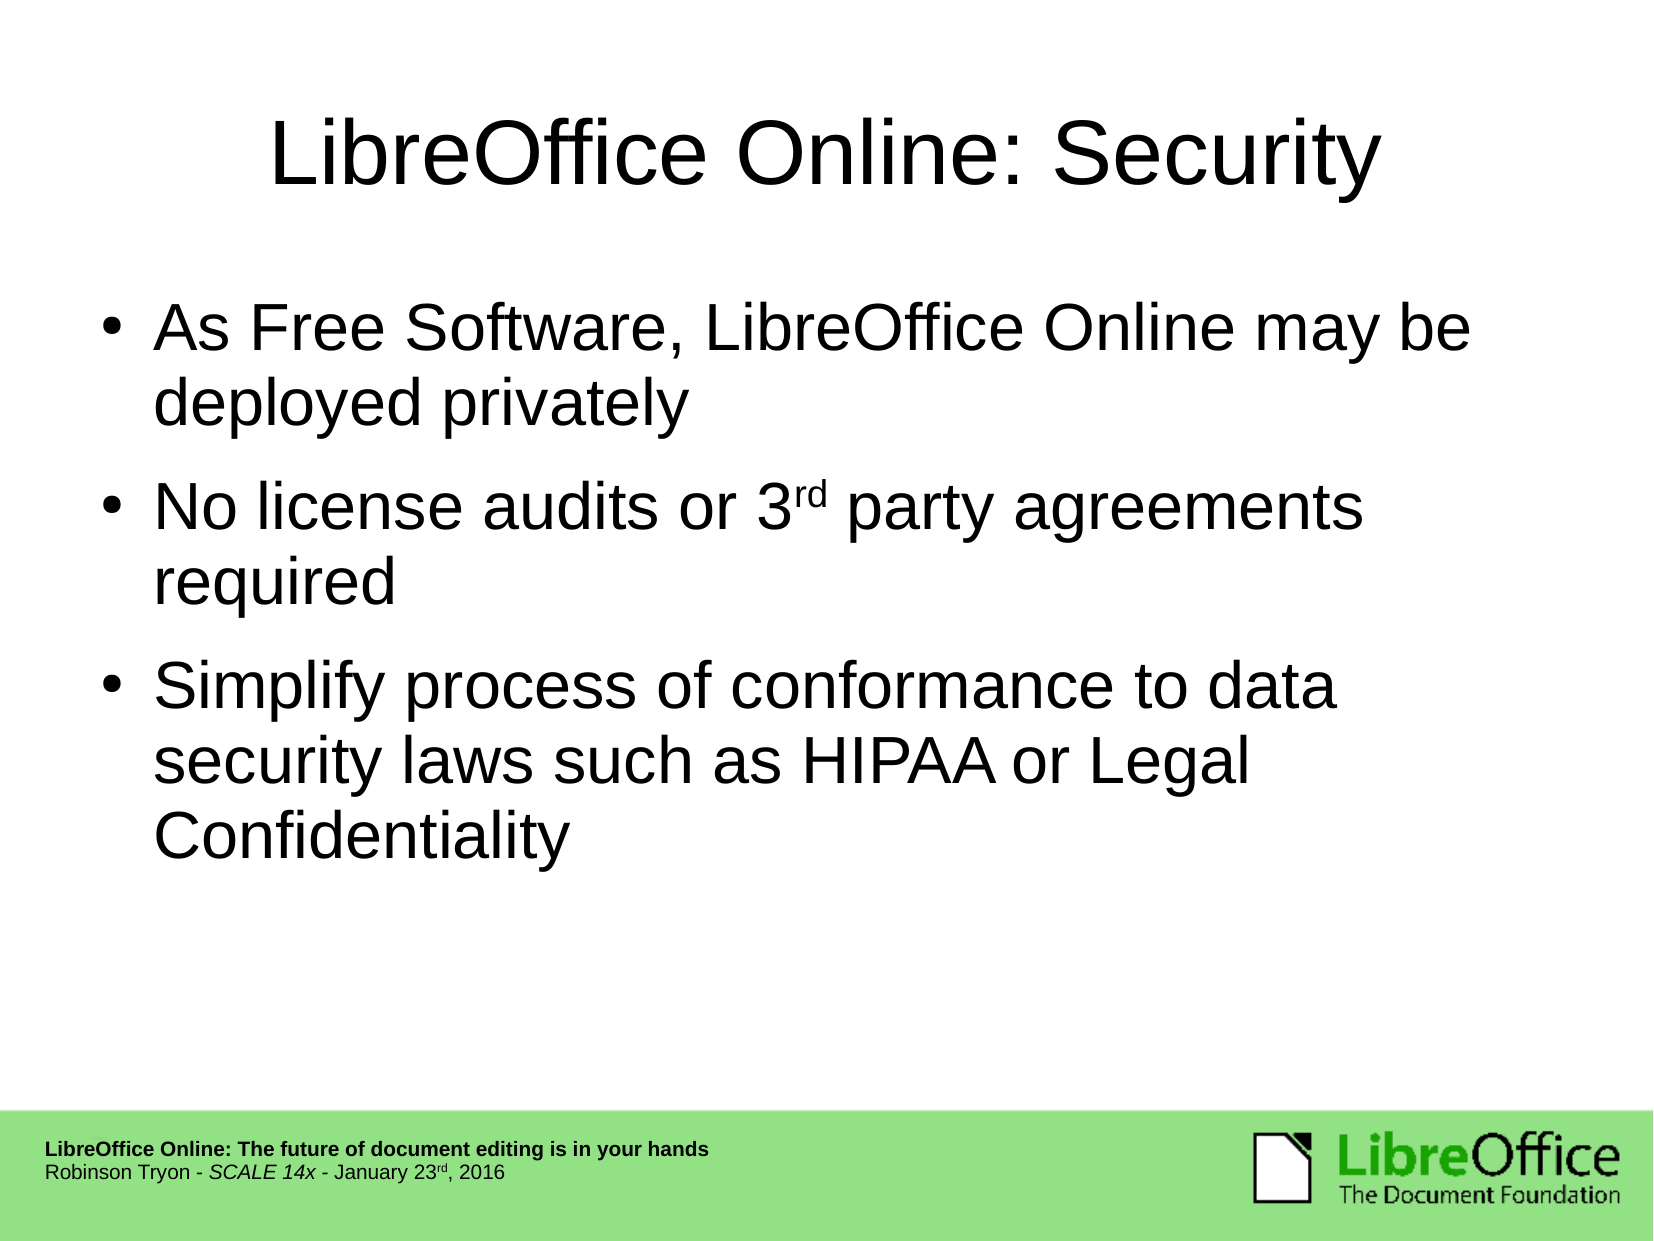

# LibreOffice Online: Security
As Free Software, LibreOffice Online may be deployed privately
No license audits or 3rd party agreements required
Simplify process of conformance to data security laws such as HIPAA or Legal Confidentiality